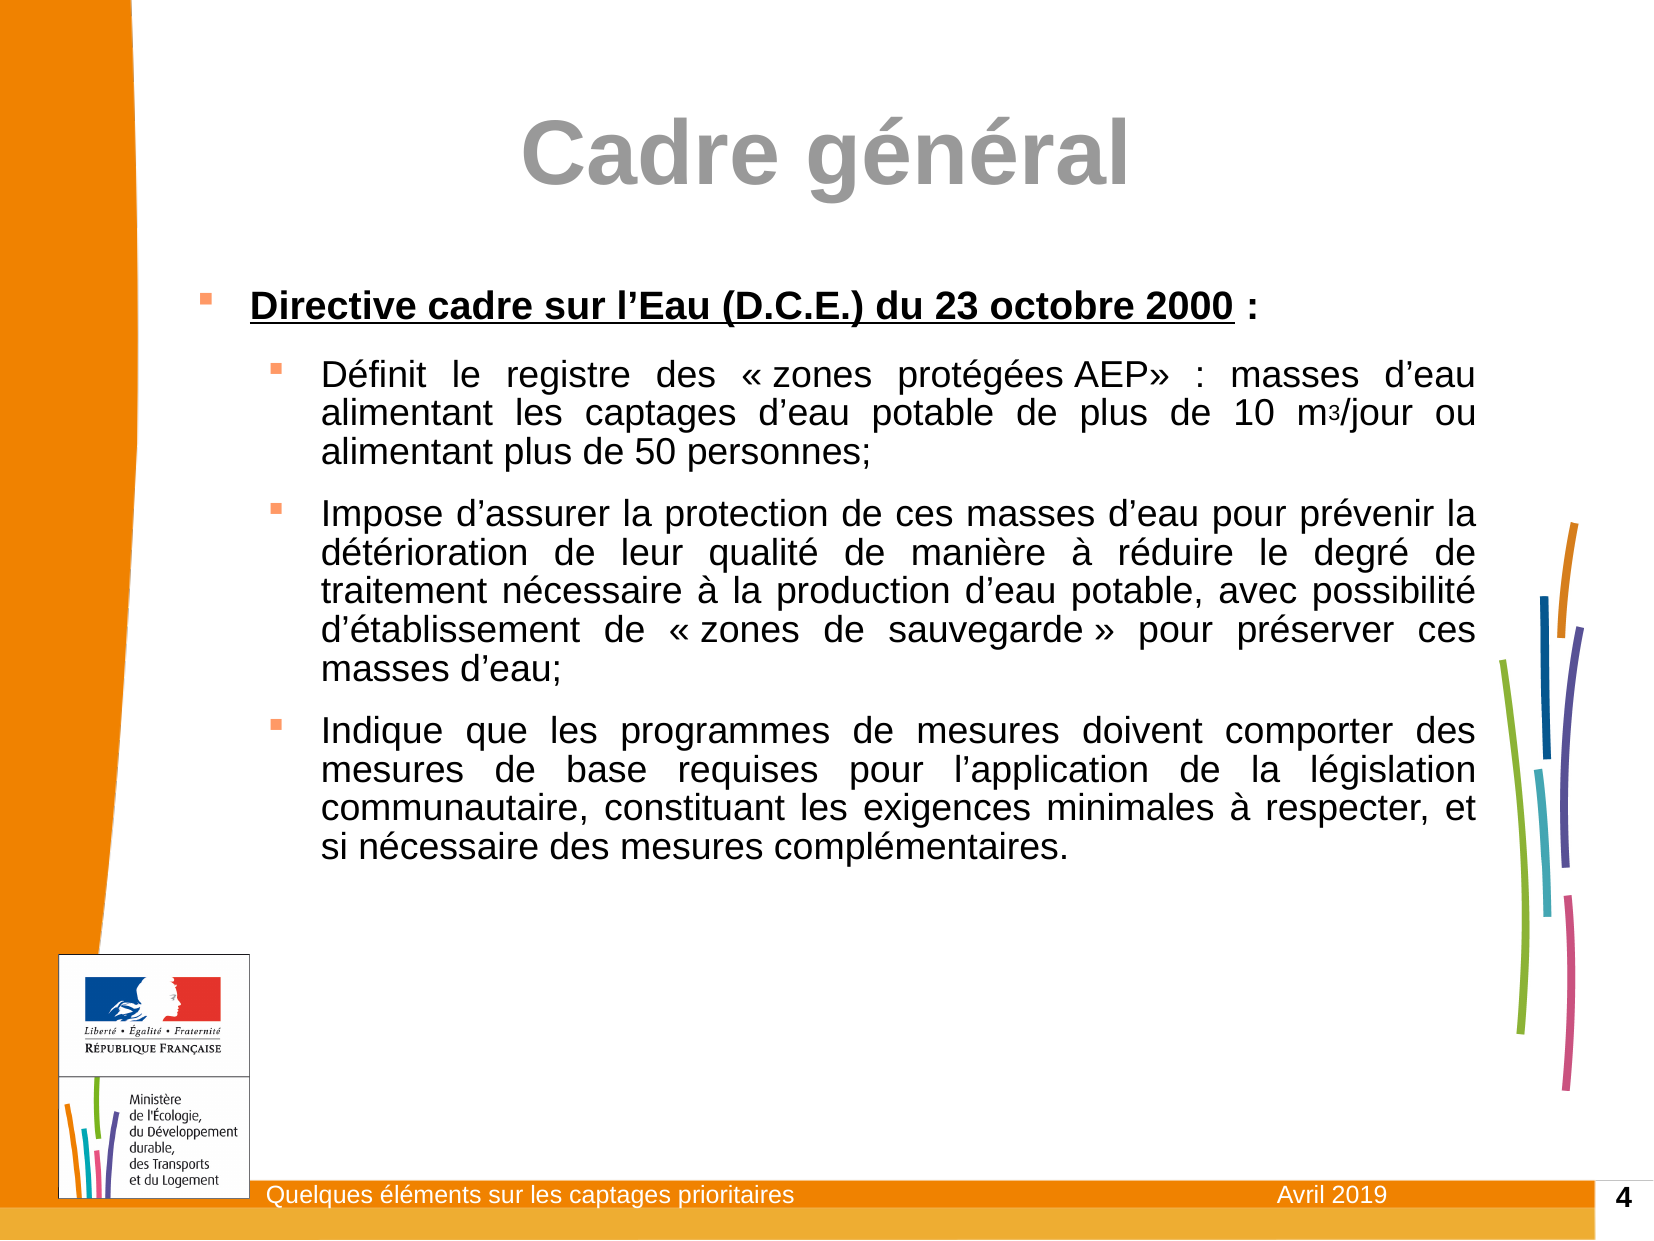

# Cadre général
Directive cadre sur l’Eau (D.C.E.) du 23 octobre 2000 :
Définit le registre des « zones protégées AEP» : masses d’eau alimentant les captages d’eau potable de plus de 10 m3/jour ou alimentant plus de 50 personnes;
Impose d’assurer la protection de ces masses d’eau pour prévenir la détérioration de leur qualité de manière à réduire le degré de traitement nécessaire à la production d’eau potable, avec possibilité d’établissement de « zones de sauvegarde » pour préserver ces masses d’eau;
Indique que les programmes de mesures doivent comporter des mesures de base requises pour l’application de la législation communautaire, constituant les exigences minimales à respecter, et si nécessaire des mesures complémentaires.
Quelques éléments sur les captages prioritaires
Avril 2019
4